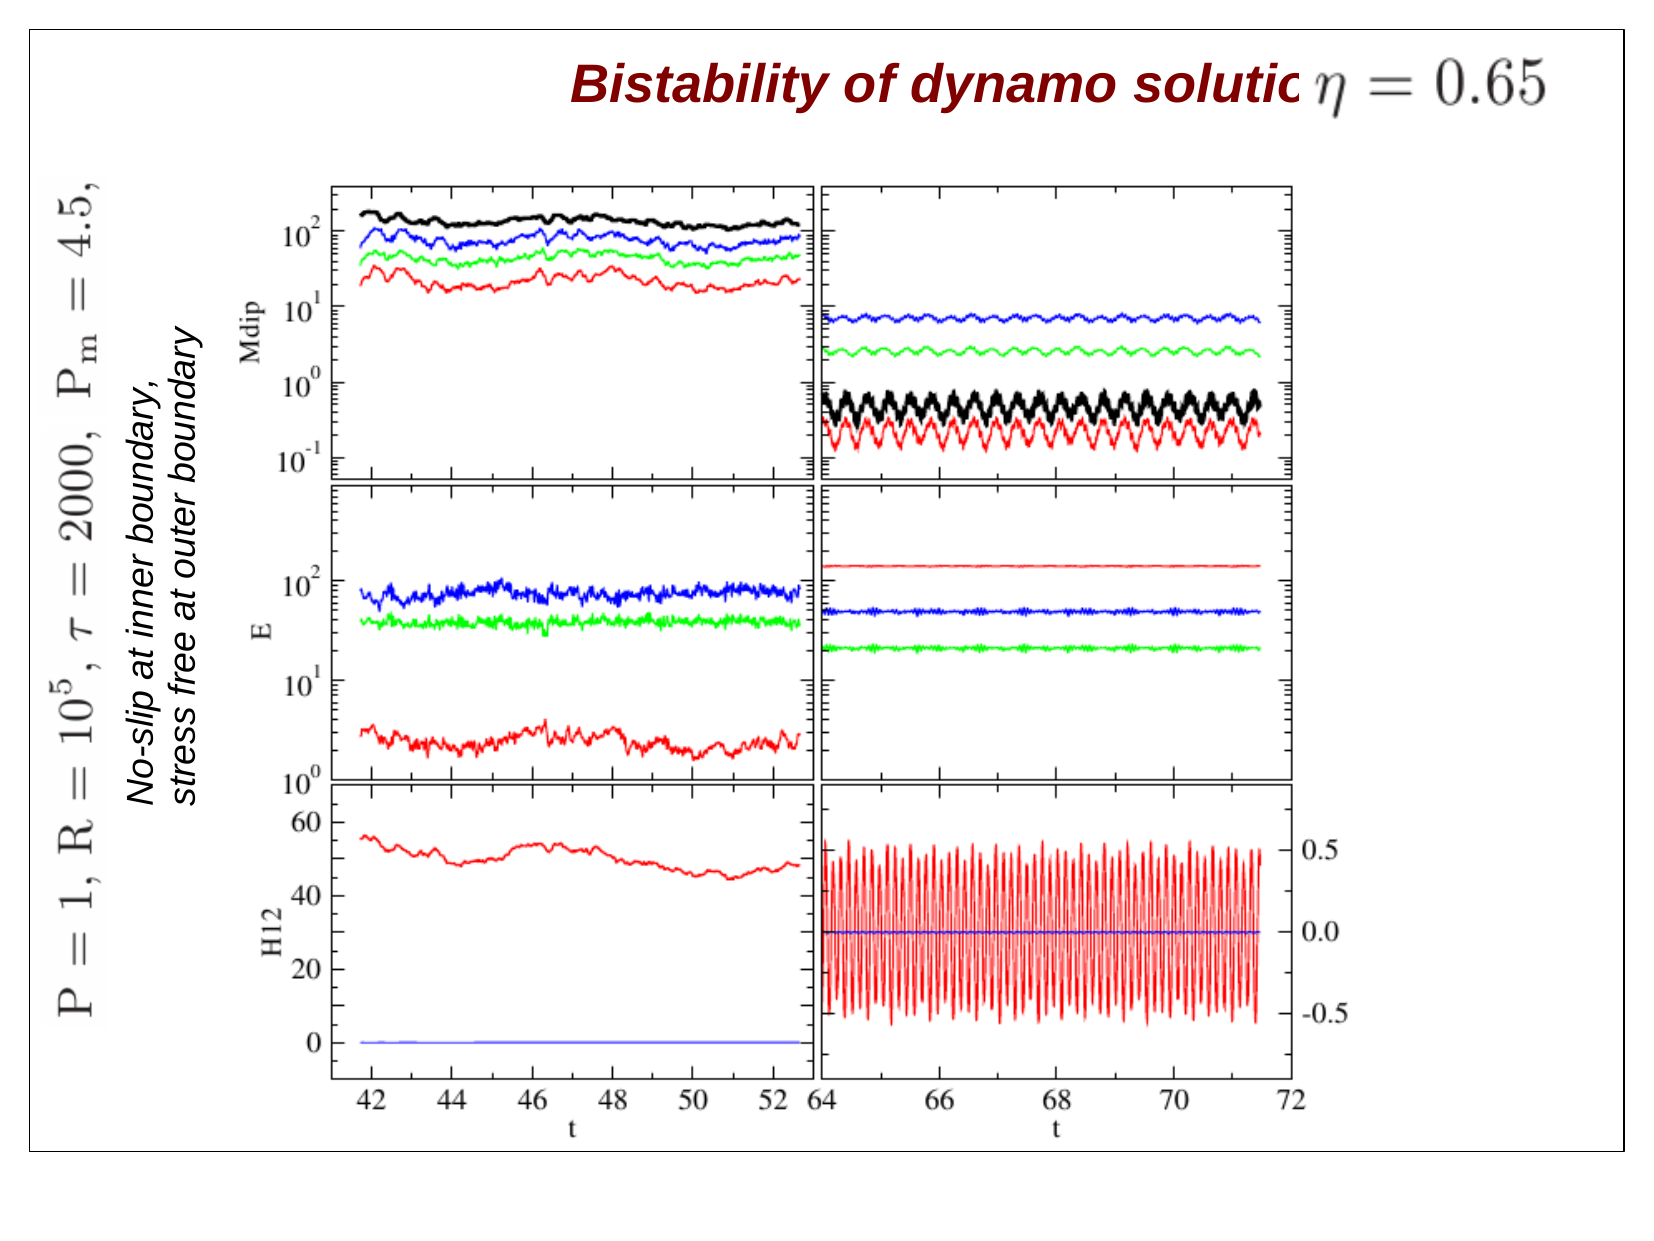

Bistability of dynamo solutions
No-slip at inner boundary,
stress free at outer boundary